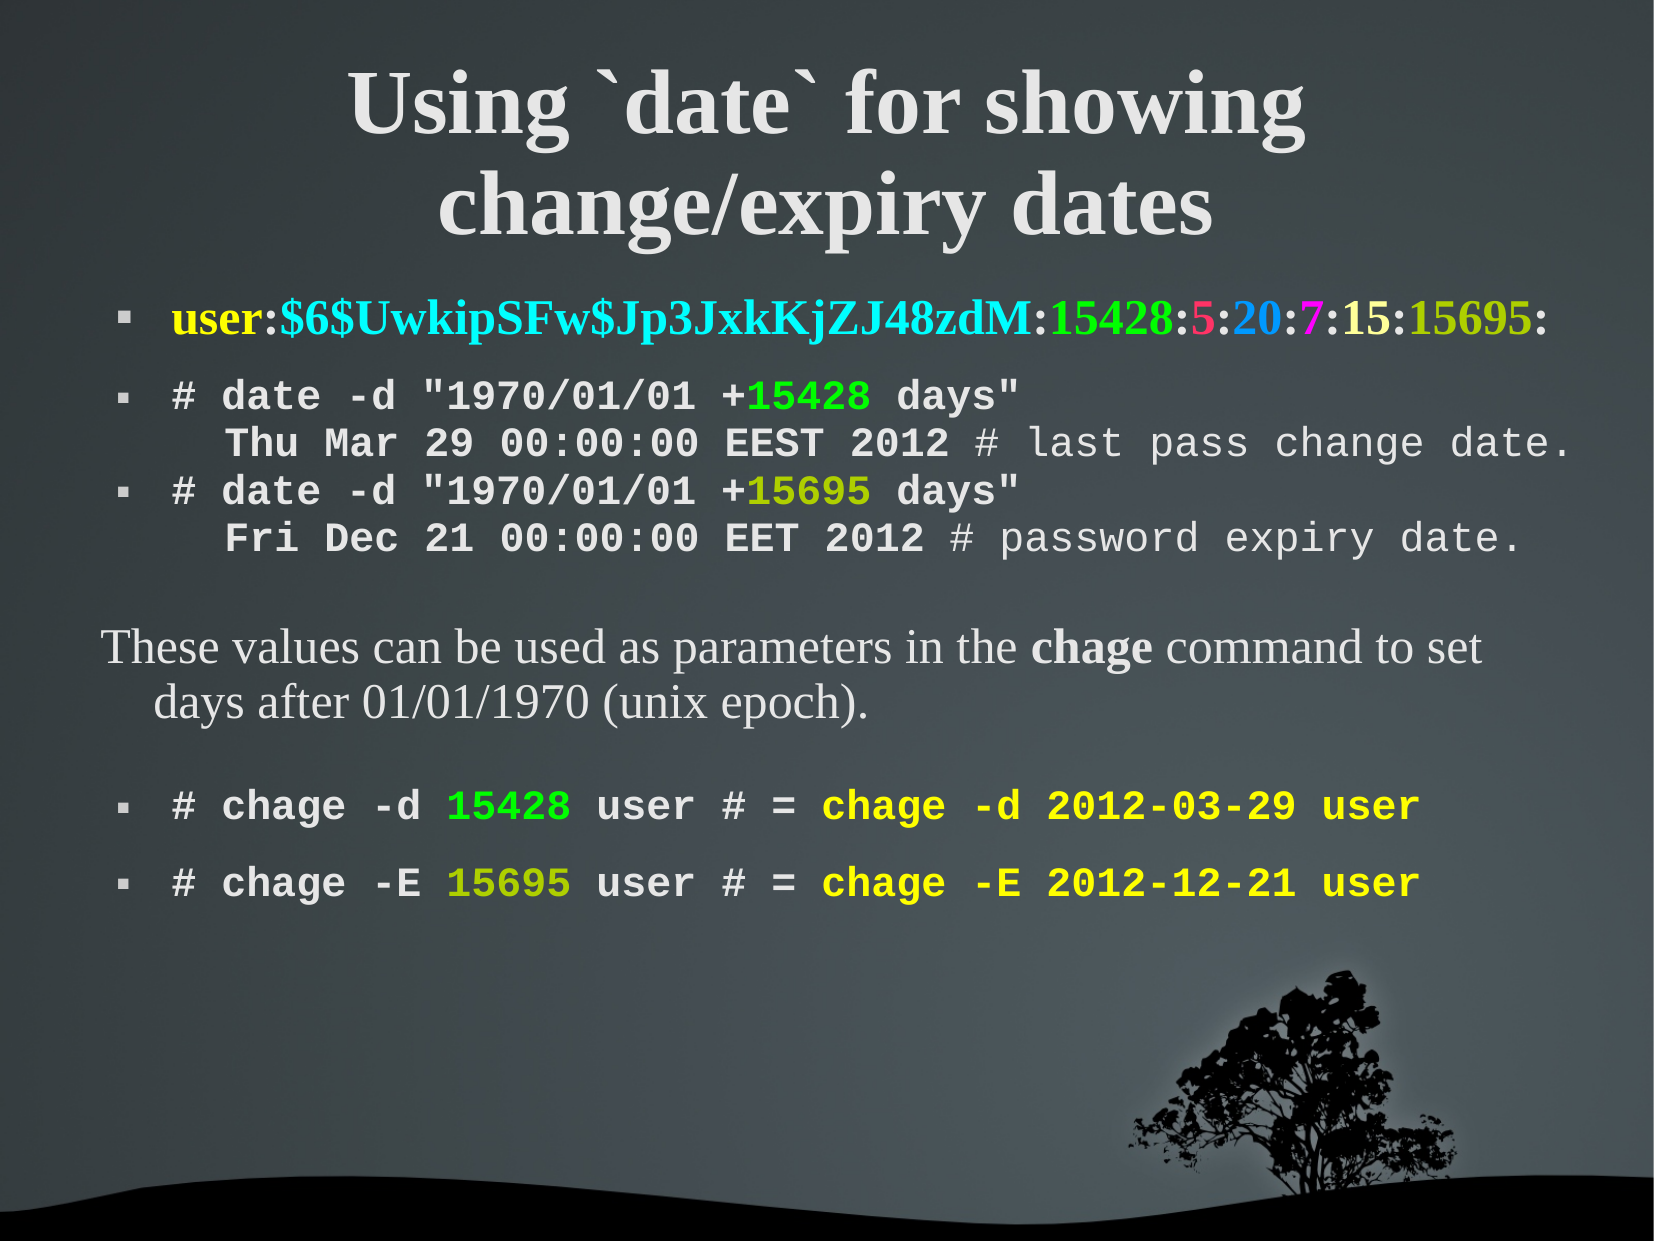

# Using `date` for showing change/expiry dates
user:$6$UwkipSFw$Jp3JxkKjZJ48zdM:15428:5:20:7:15:15695:
# date -d "1970/01/01 +15428 days" Thu Mar 29 00:00:00 EEST 2012 # last pass change date.
# date -d "1970/01/01 +15695 days" Fri Dec 21 00:00:00 EET 2012 # password expiry date.
These values can be used as parameters in the chage command to set days after 01/01/1970 (unix epoch).
# chage -d 15428 user # = chage -d 2012-03-29 user
# chage -E 15695 user # = chage -E 2012-12-21 user